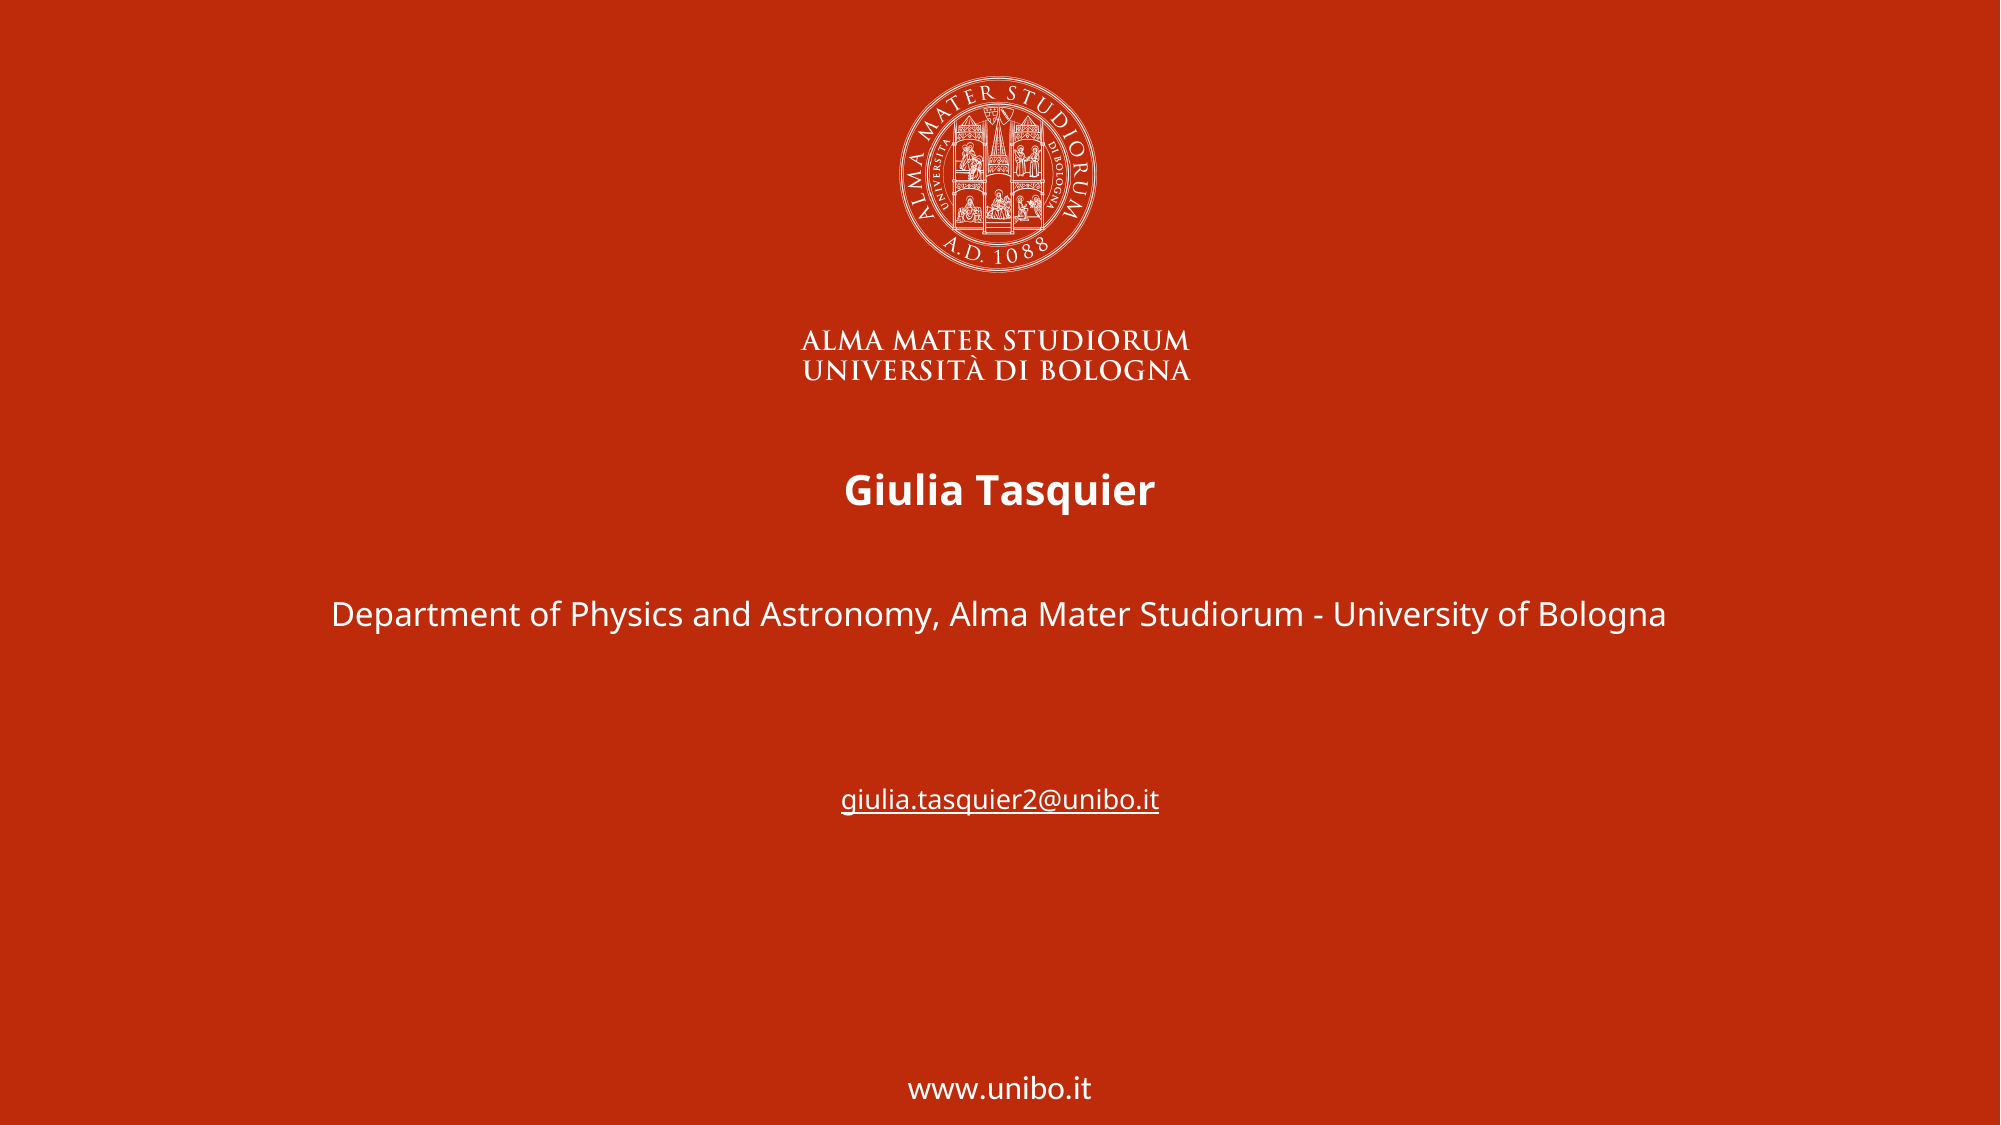

# Giulia Tasquier
Department of Physics and Astronomy, Alma Mater Studiorum - University of Bologna
giulia.tasquier2@unibo.it